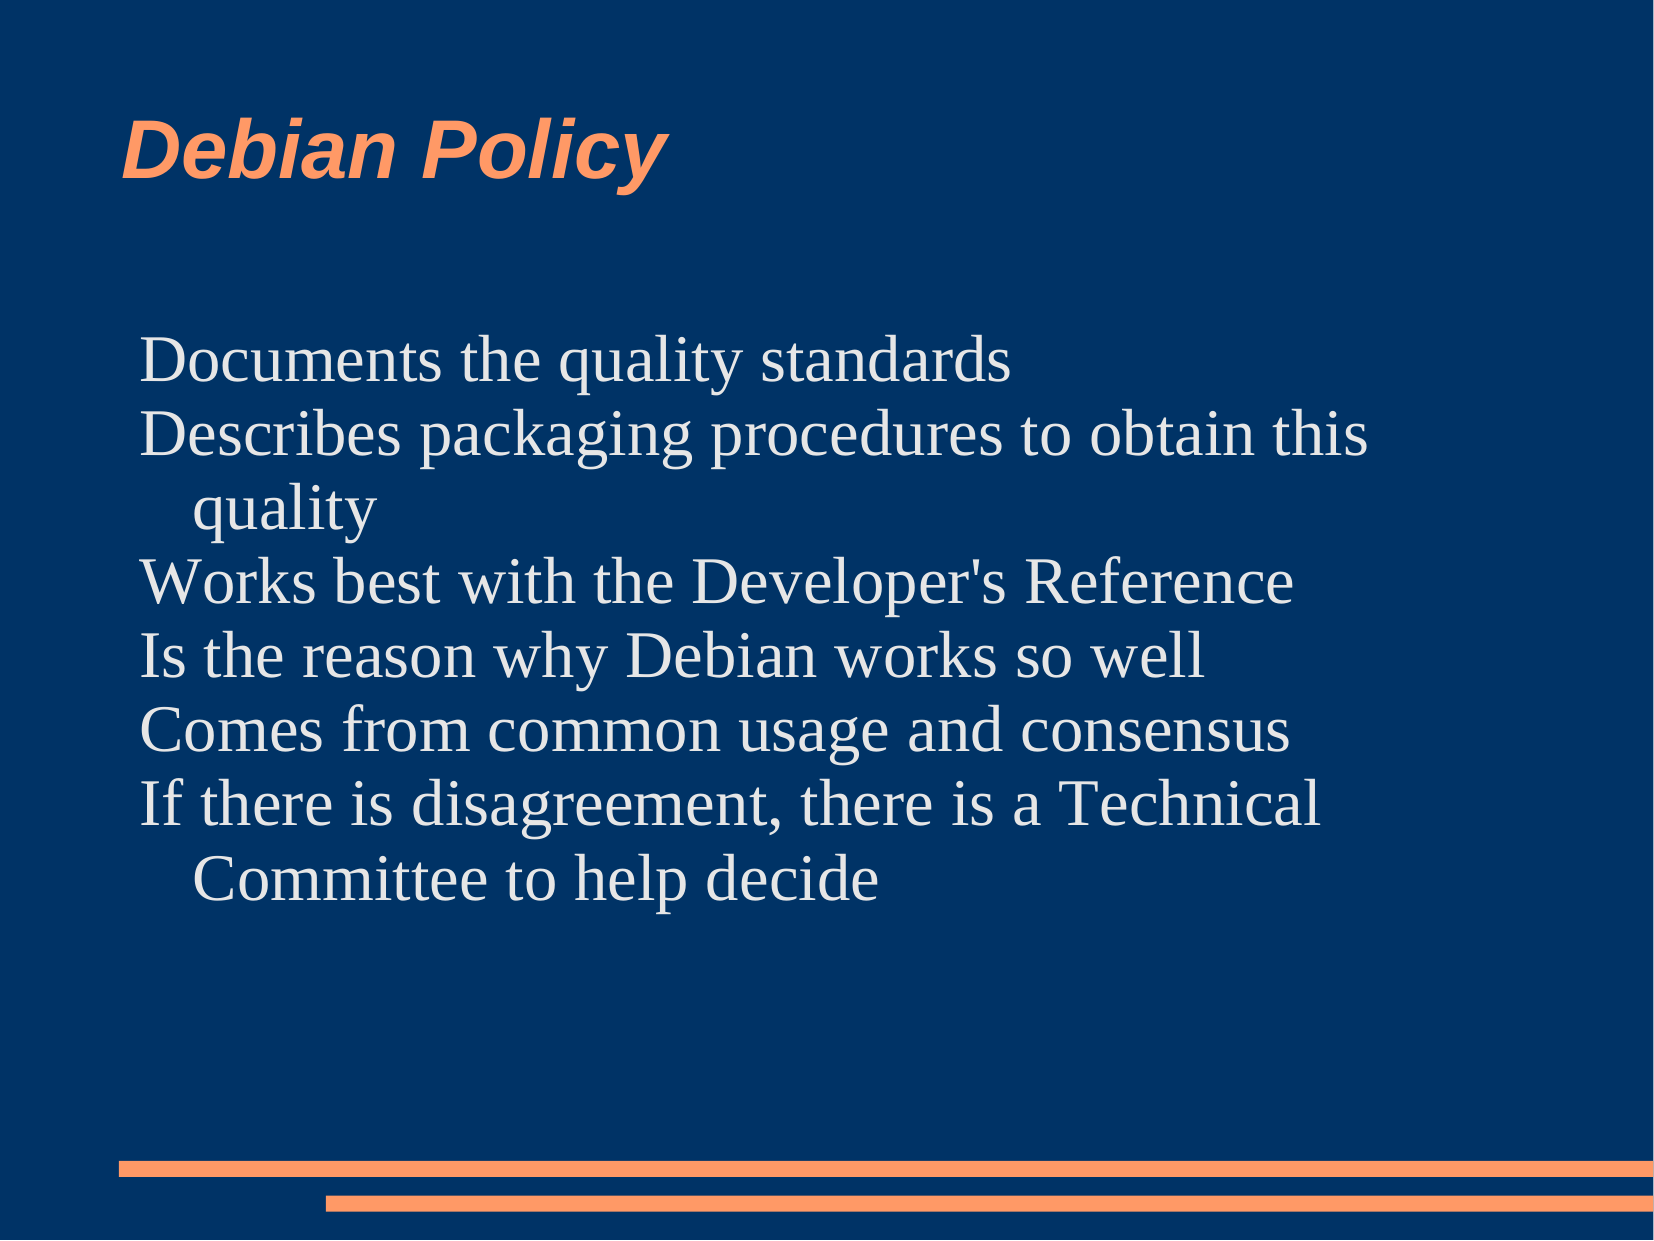

# Debian Policy
Documents the quality standards
Describes packaging procedures to obtain this quality
Works best with the Developer's Reference
Is the reason why Debian works so well
Comes from common usage and consensus
If there is disagreement, there is a Technical Committee to help decide